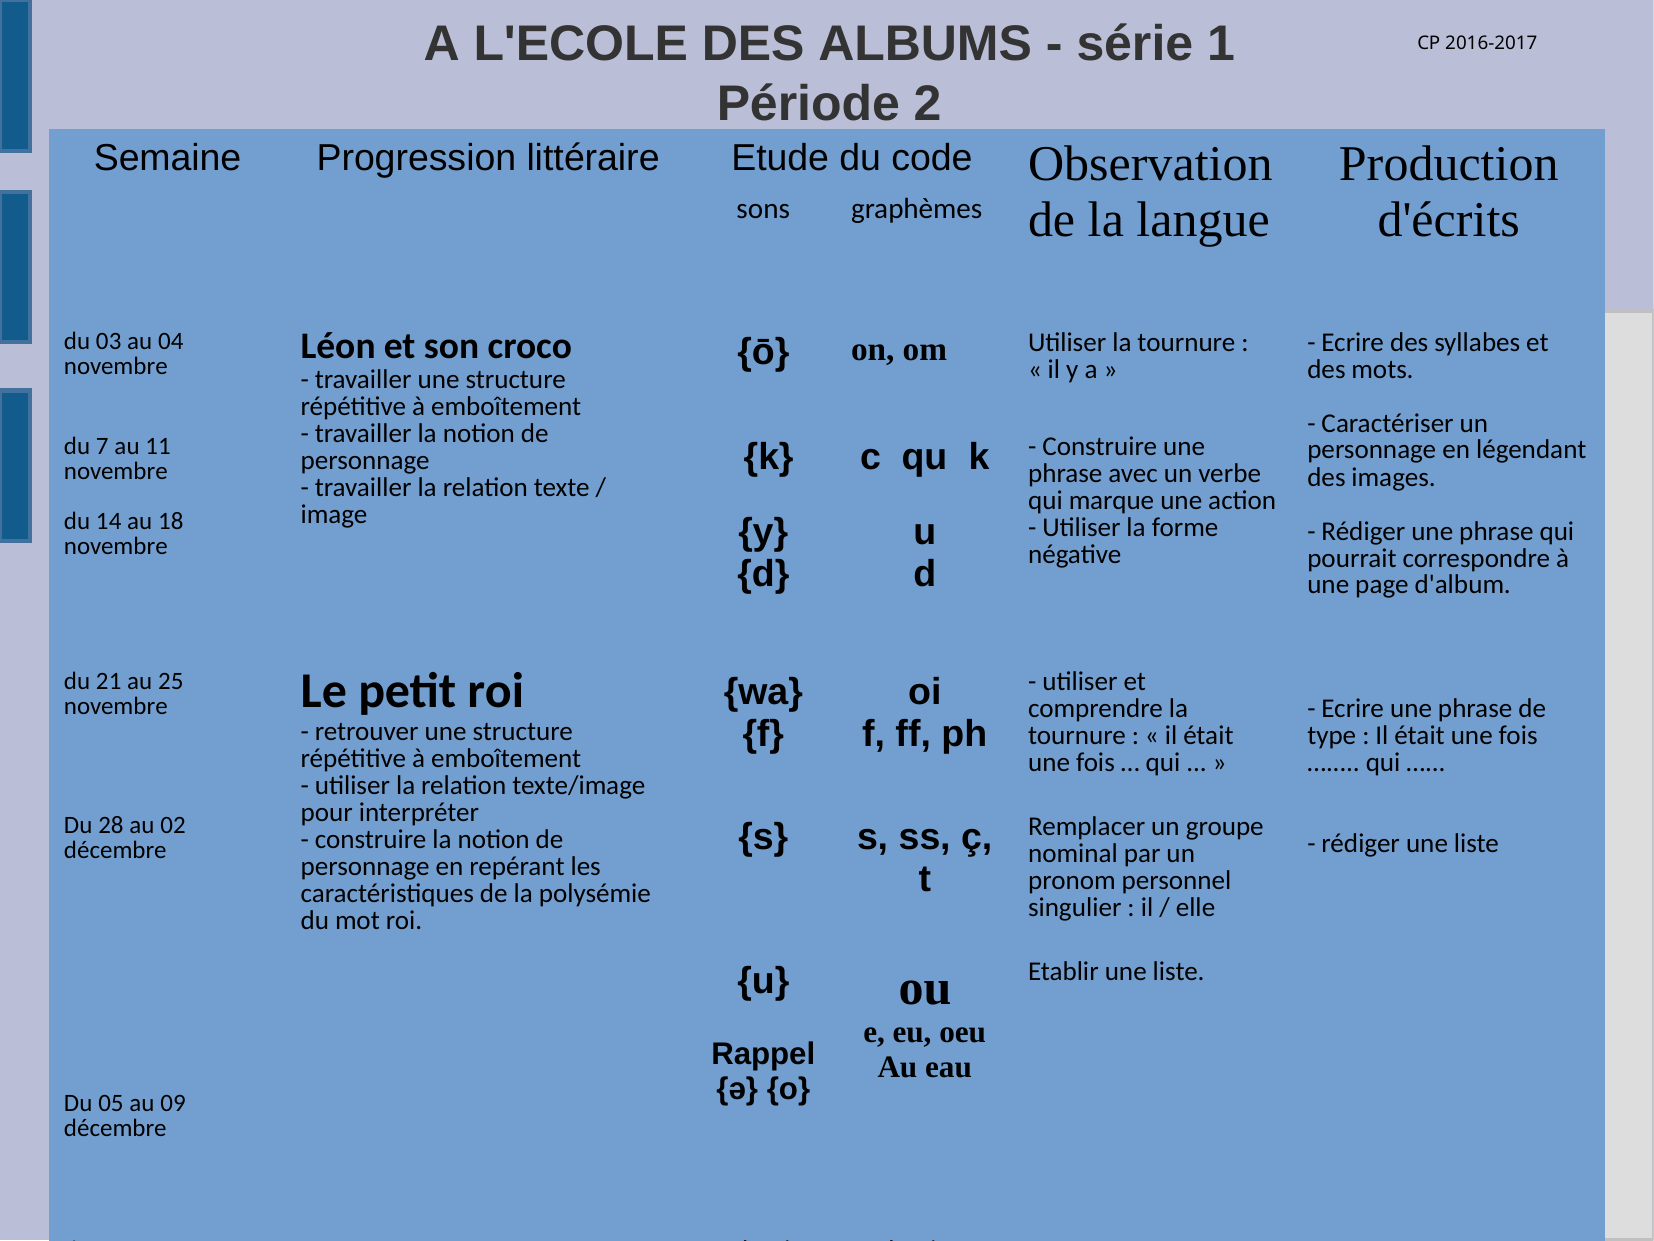

# A L'ECOLE DES ALBUMS - série 1 Période 2
CP 2016-2017
| Semaine | Progression littéraire | Etude du code | | Observation de la langue | Production d'écrits |
| --- | --- | --- | --- | --- | --- |
| | | sons | graphèmes | | |
| du 03 au 04 novembre | Léon et son croco - travailler une structure répétitive à emboîtement - travailler la notion de personnage - travailler la relation texte / image | {ō} | on, om | Utiliser la tournure : « il y a » | - Ecrire des syllabes et des mots. - Caractériser un personnage en légendant des images. - Rédiger une phrase qui pourrait correspondre à une page d'album. |
| du 7 au 11 novembre | | {k} | c qu k | - Construire une phrase avec un verbe qui marque une action - Utiliser la forme négative | |
| du 14 au 18 novembre | | {y} {d} | u d | | |
| du 21 au 25 novembre | Le petit roi - retrouver une structure répétitive à emboîtement - utiliser la relation texte/image pour interpréter - construire la notion de personnage en repérant les caractéristiques de la polysémie du mot roi. | {wa} {f} | oi f, ff, ph | - utiliser et comprendre la tournure : « il était une fois … qui ... » | - Ecrire une phrase de type : Il était une fois …..... qui …... - rédiger une liste |
| Du 28 au 02 décembre | | {s} | s, ss, ç, t | Remplacer un groupe nominal par un pronom personnel singulier : il / elle | |
| | | {u} Rappel {ǝ} {o} | ou e, eu, oeu Au eau | Etablir une liste. | |
| Du 05 au 09 décembre | | | | | |
| du 12 au 16 décembre | | Evaluation des sons | Evaluation des graphèmes | | |